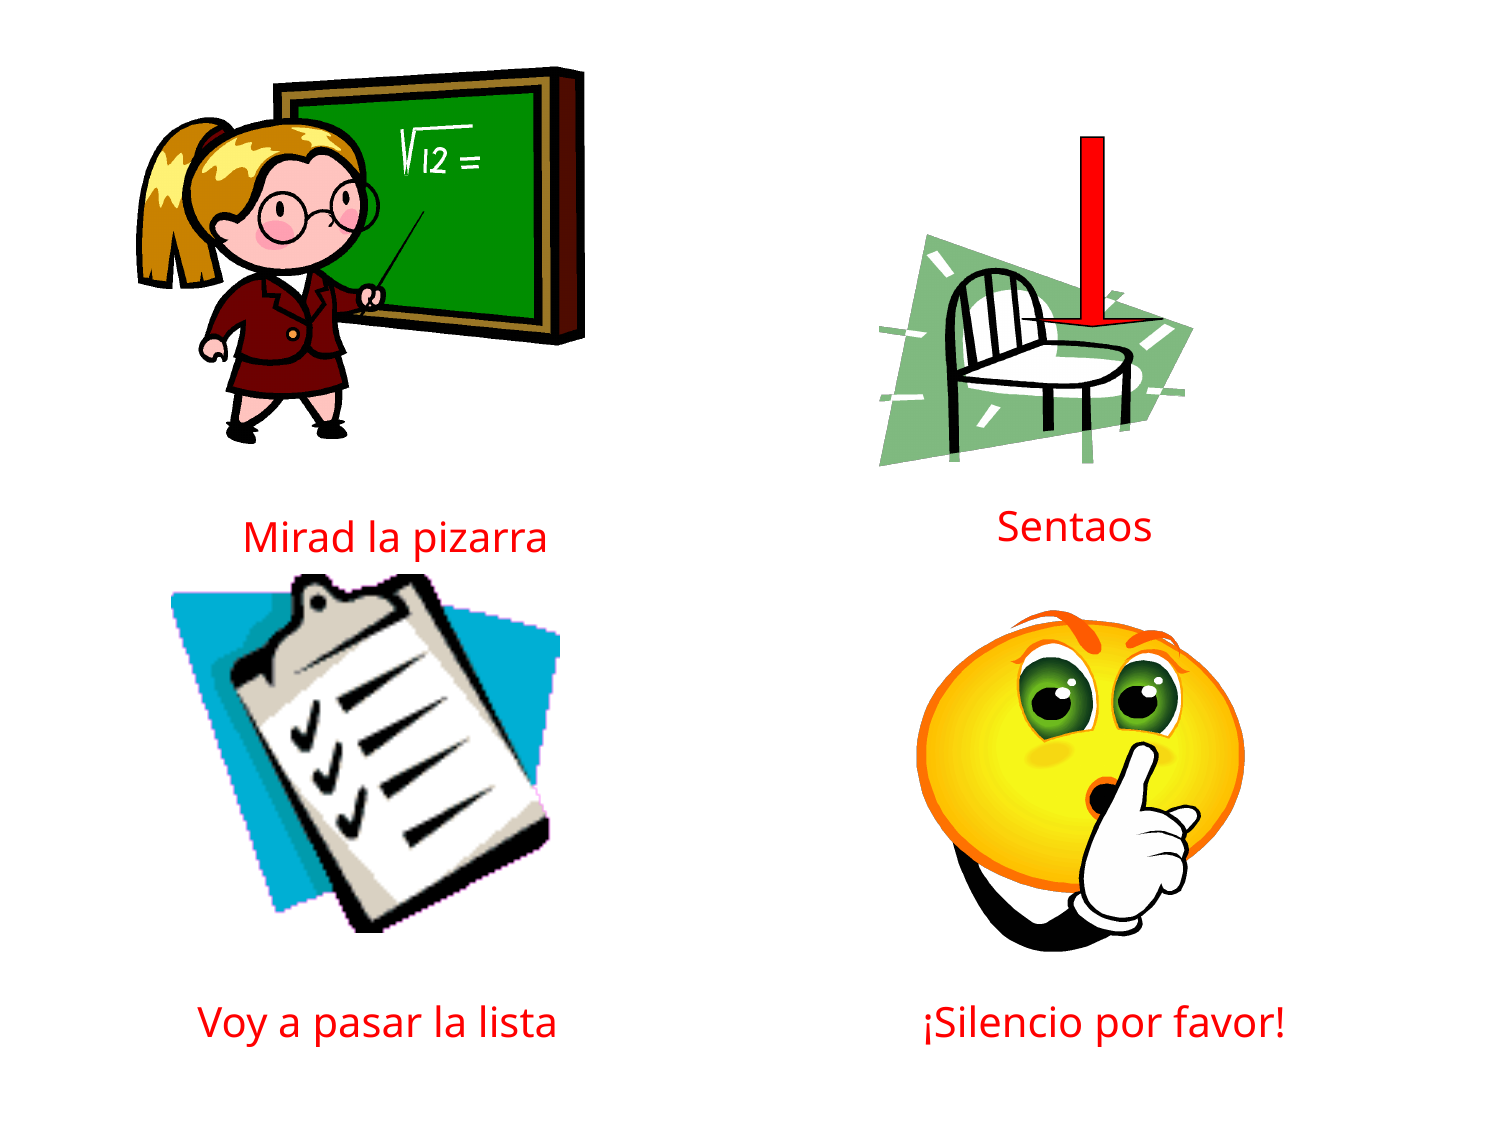

Sentaos
Mirad la pizarra
Voy a pasar la lista
¡Silencio por favor!